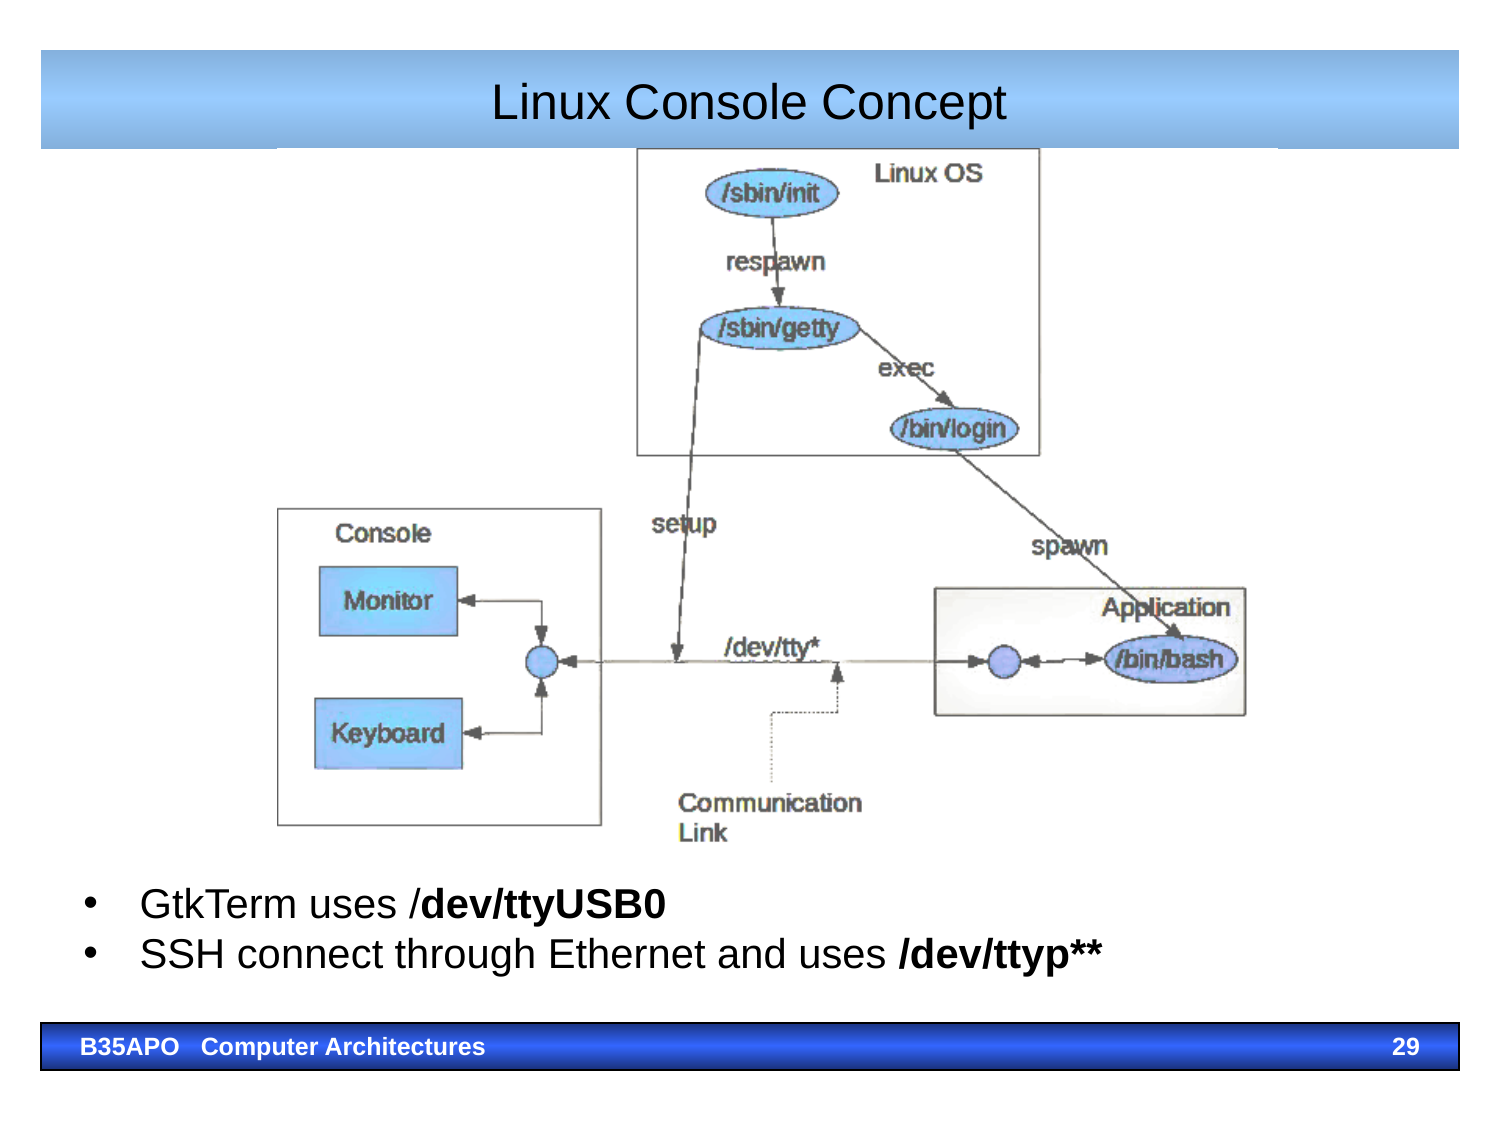

# Linux Console Concept
GtkTerm uses /dev/ttyUSB0
SSH connect through Ethernet and uses /dev/ttyp**
B35APO Computer Architectures